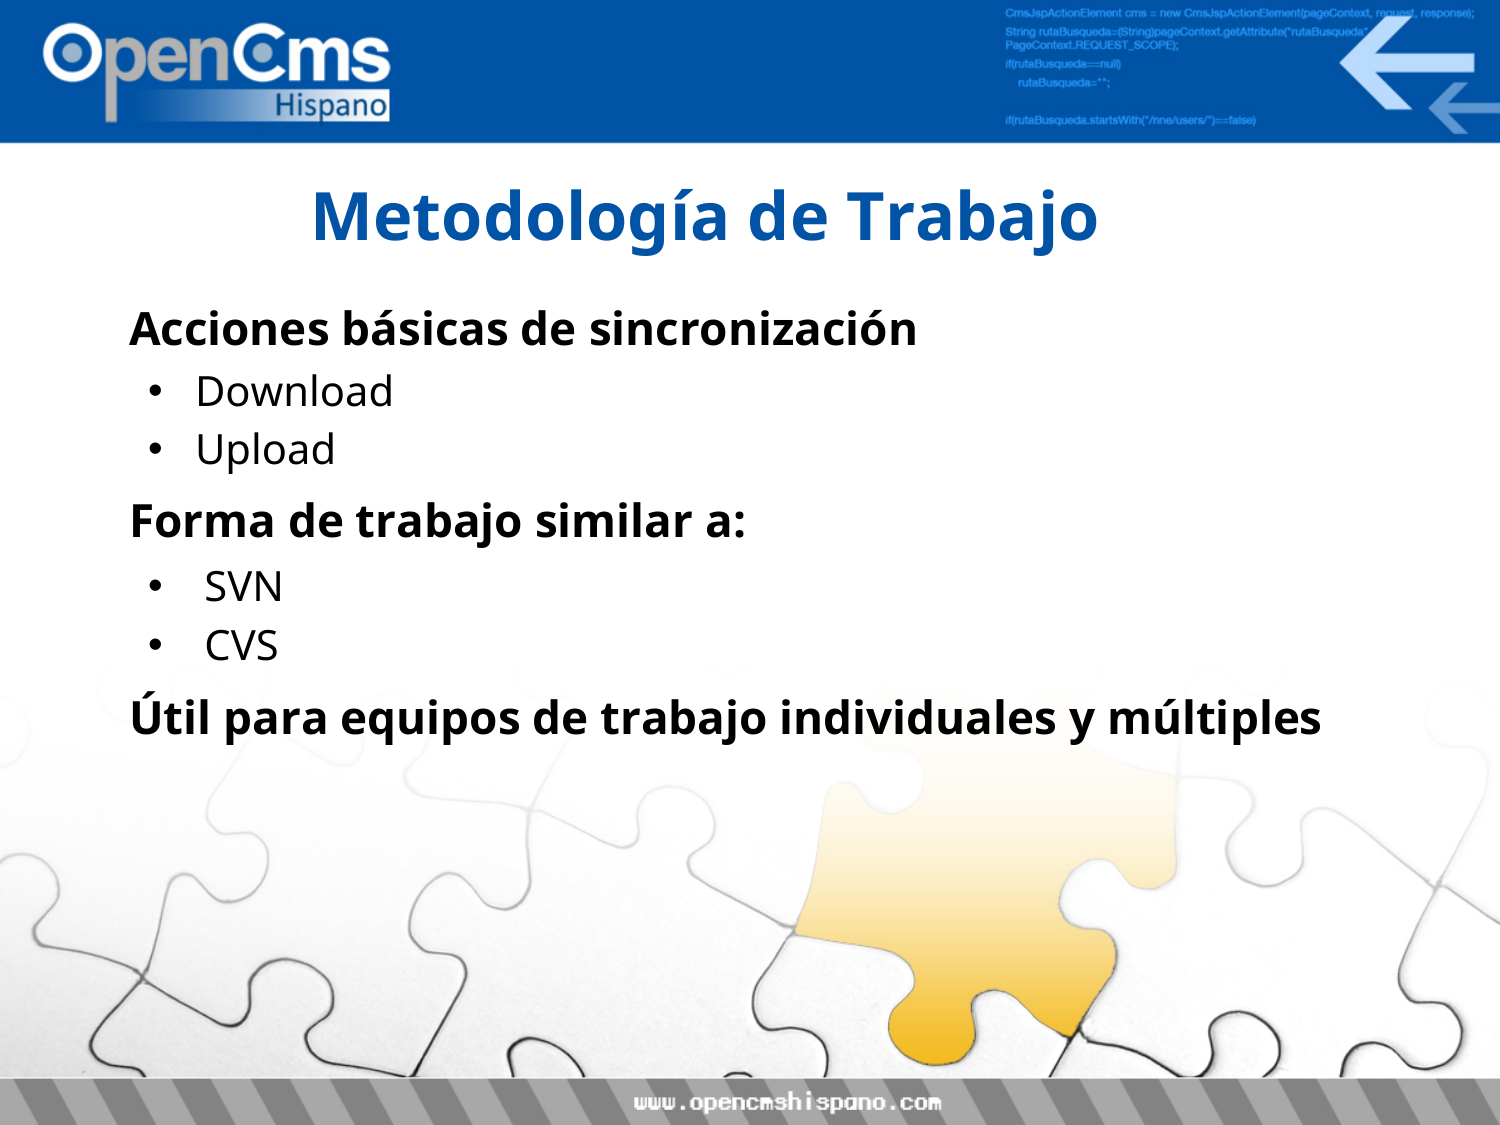

Metodología de Trabajo
	Acciones básicas de sincronización
Download
Upload
	Forma de trabajo similar a:
SVN
CVS
	Útil para equipos de trabajo individuales y múltiples